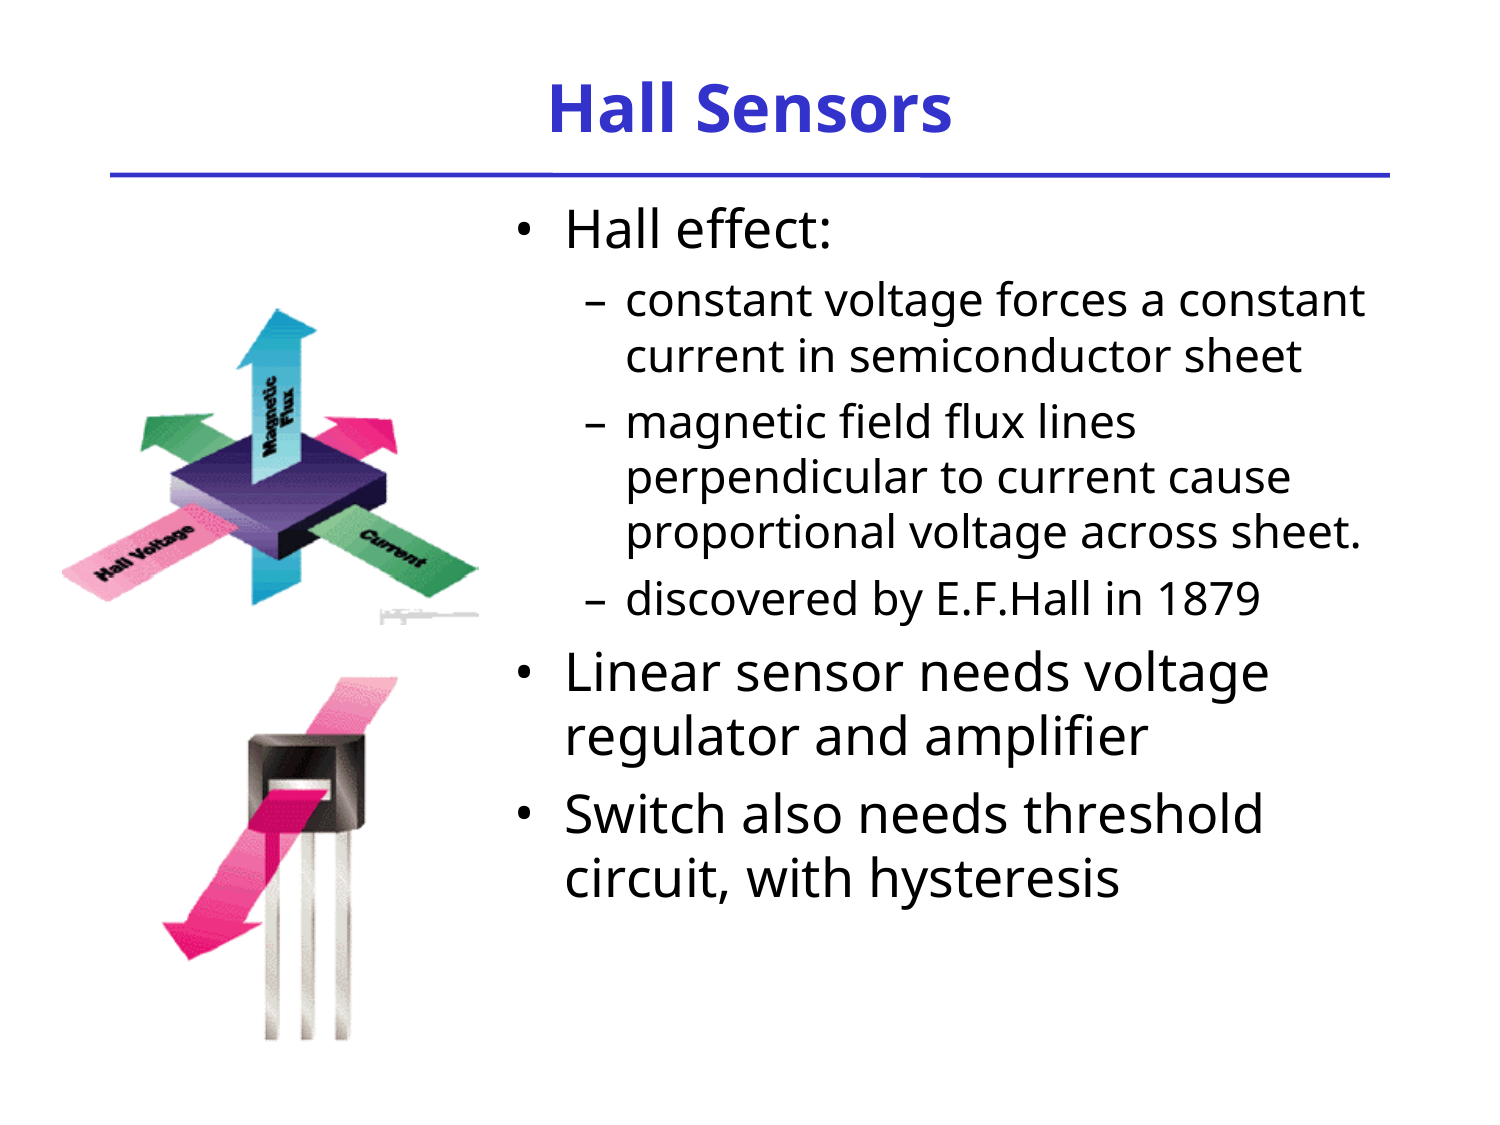

# Hall Sensors
Hall effect:
constant voltage forces a constant current in semiconductor sheet
magnetic field flux lines perpendicular to current cause proportional voltage across sheet.
discovered by E.F.Hall in 1879
Linear sensor needs voltage regulator and amplifier
Switch also needs threshold circuit, with hysteresis